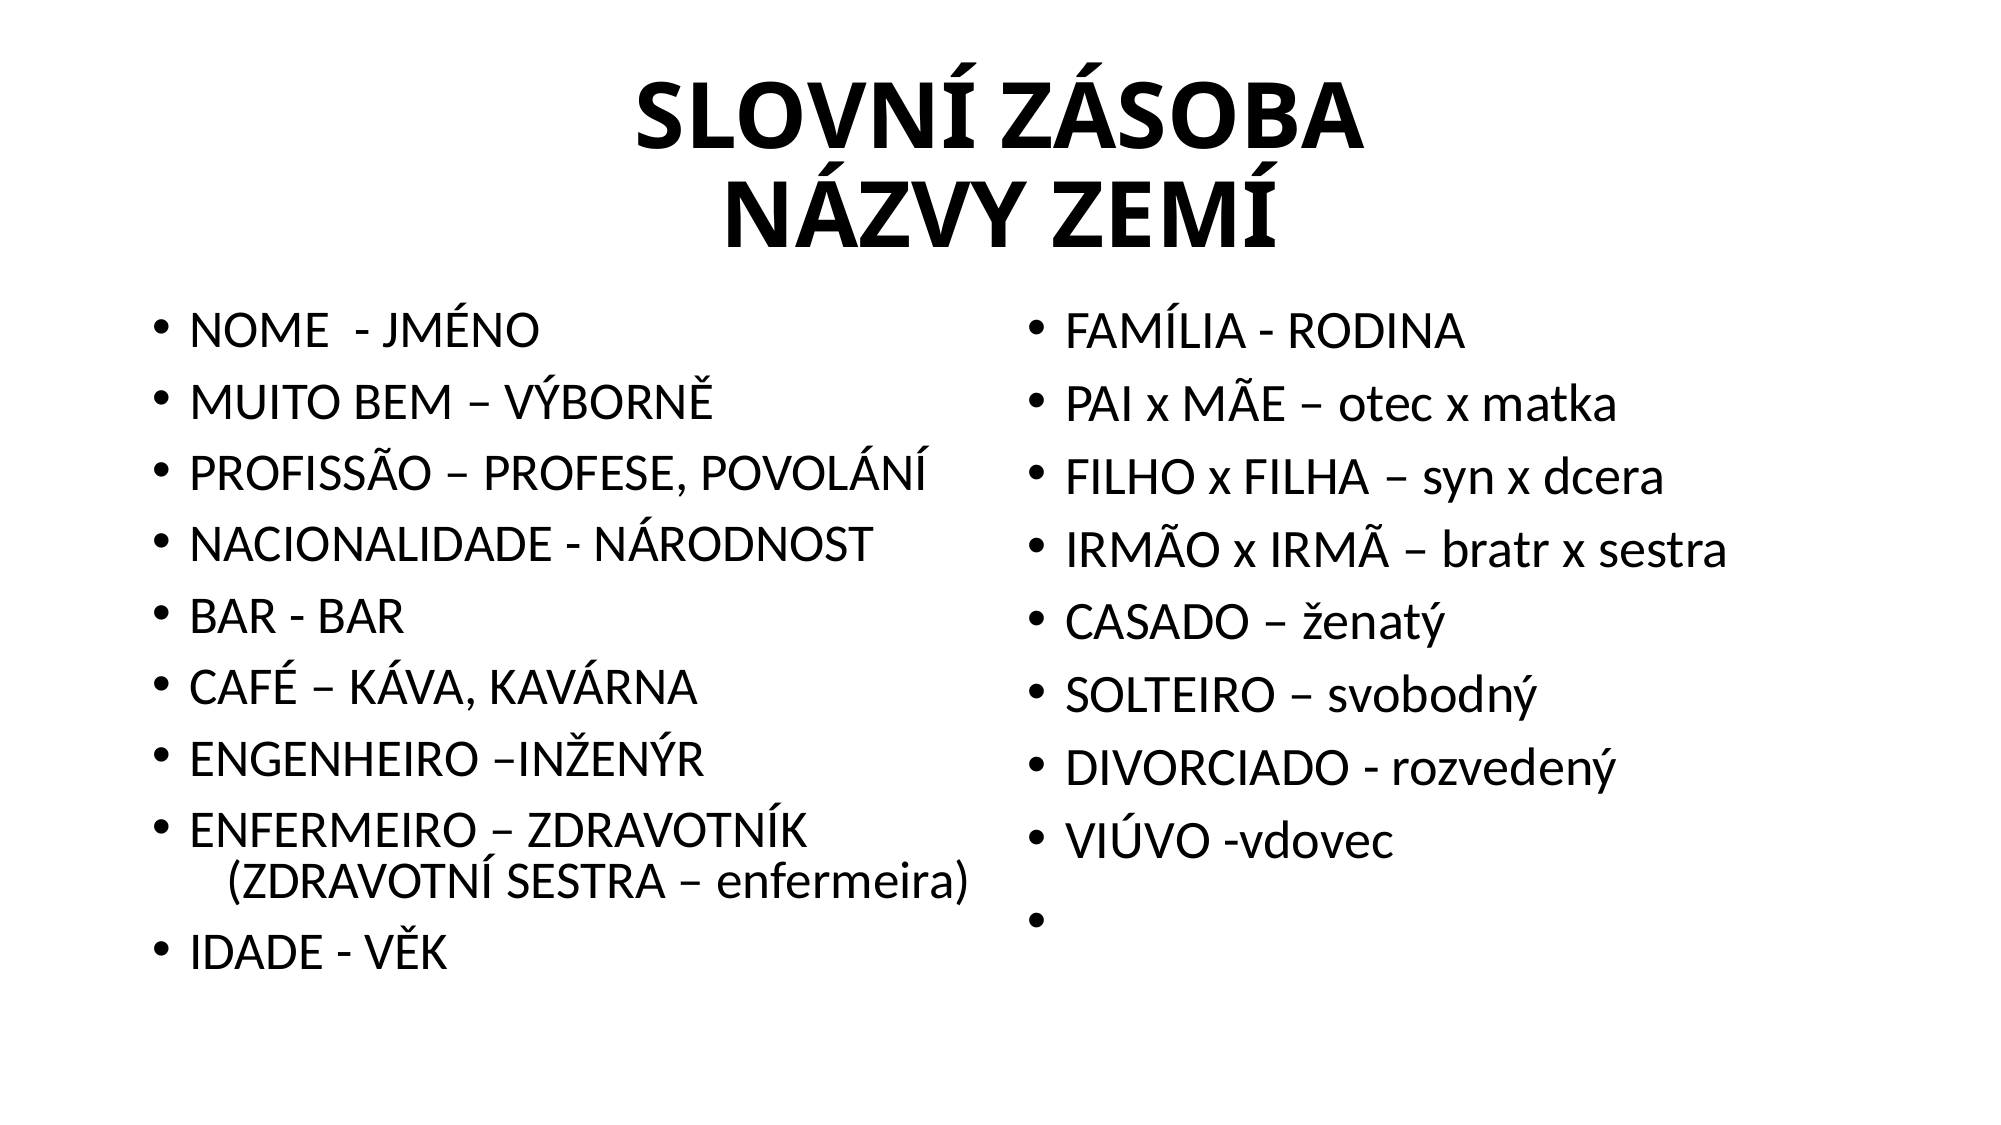

# SLOVNÍ ZÁSOBA NÁZVY ZEMÍ
NOME - JMÉNO
MUITO BEM – VÝBORNĚ
PROFISSÃO – PROFESE, POVOLÁNÍ
NACIONALIDADE - NÁRODNOST
BAR - BAR
CAFÉ – KÁVA, KAVÁRNA
ENGENHEIRO –INŽENÝR
ENFERMEIRO – ZDRAVOTNÍK (ZDRAVOTNÍ SESTRA – enfermeira)
IDADE - VĚK
FAMÍLIA - RODINA
PAI x MÃE – otec x matka
FILHO x FILHA – syn x dcera
IRMÃO x IRMÃ – bratr x sestra
CASADO – ženatý
SOLTEIRO – svobodný
DIVORCIADO - rozvedený
VIÚVO -vdovec